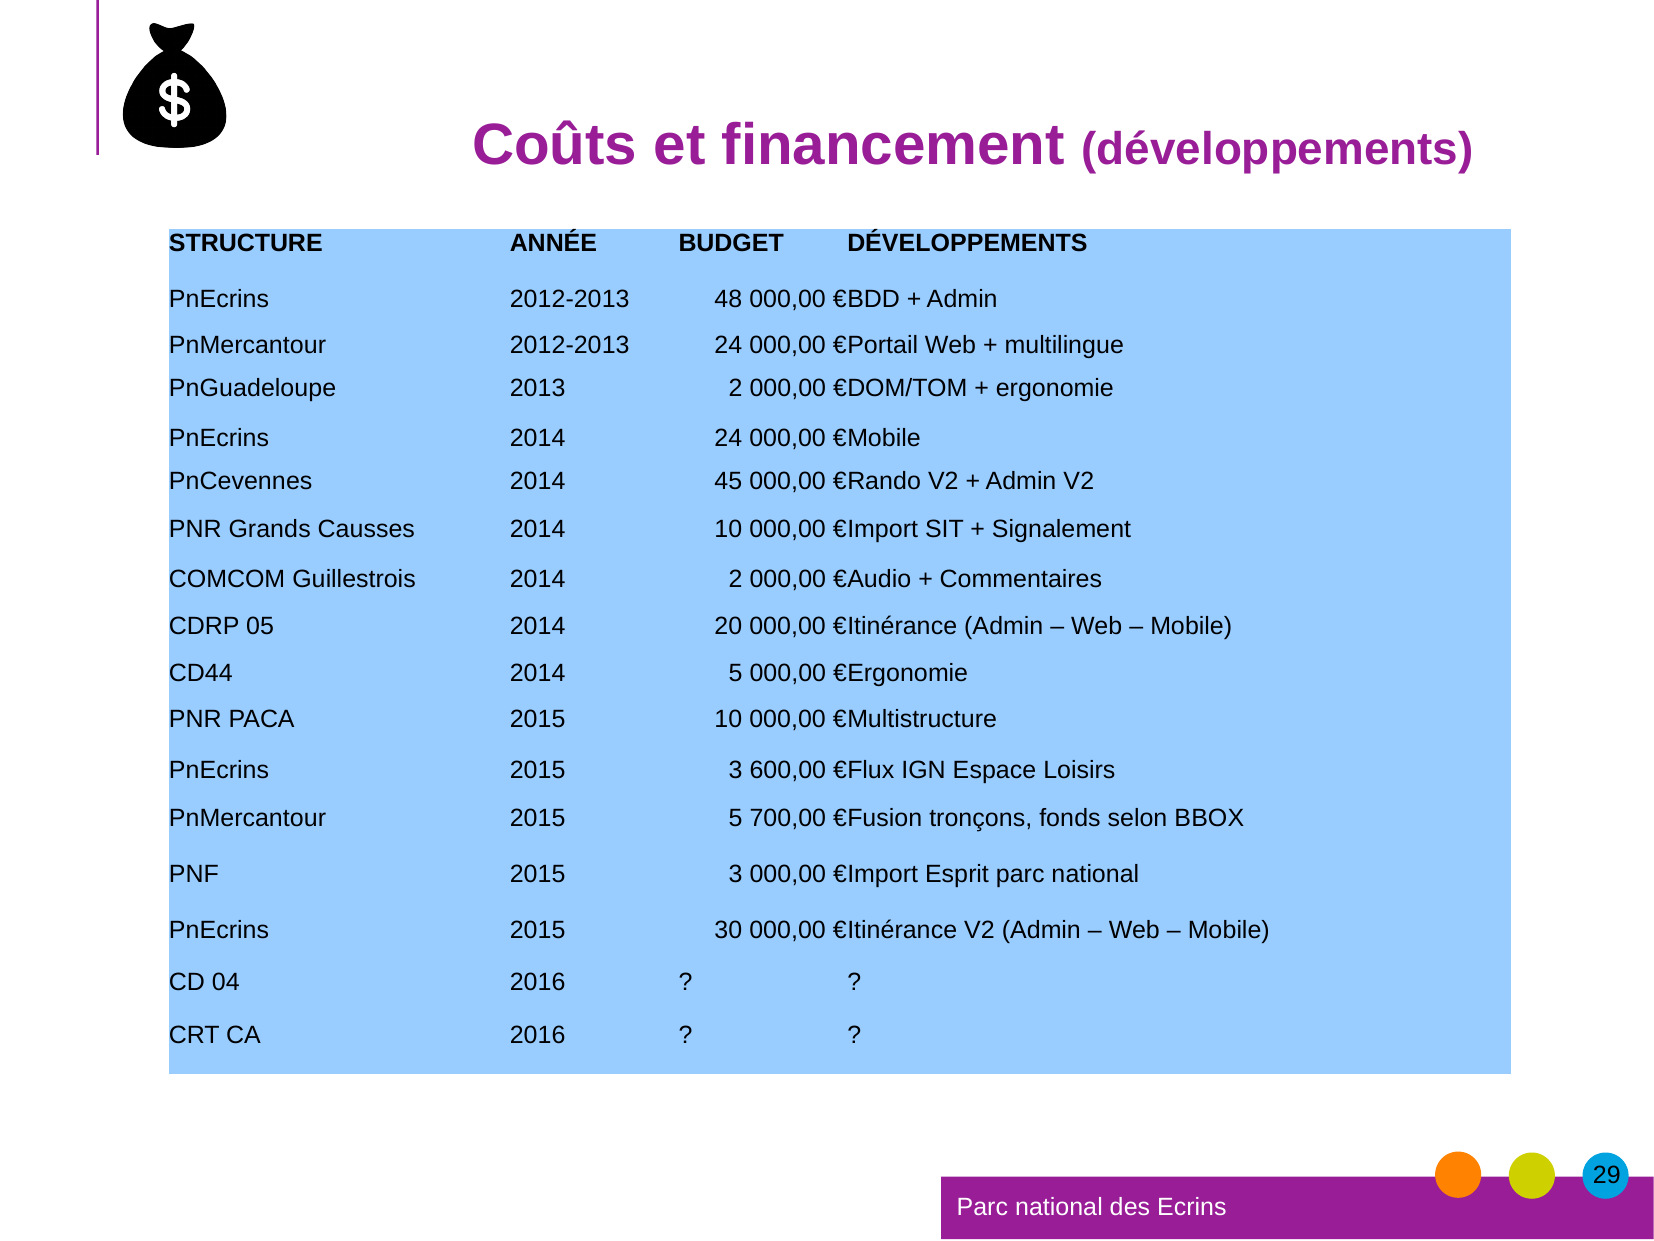

# Coûts et financement (développements)
| STRUCTURE | ANNÉE | BUDGET | DÉVELOPPEMENTS |
| --- | --- | --- | --- |
| PnEcrins | 2012-2013 | 48 000,00 € | BDD + Admin |
| PnMercantour | 2012-2013 | 24 000,00 € | Portail Web + multilingue |
| PnGuadeloupe | 2013 | 2 000,00 € | DOM/TOM + ergonomie |
| PnEcrins | 2014 | 24 000,00 € | Mobile |
| PnCevennes | 2014 | 45 000,00 € | Rando V2 + Admin V2 |
| PNR Grands Causses | 2014 | 10 000,00 € | Import SIT + Signalement |
| COMCOM Guillestrois | 2014 | 2 000,00 € | Audio + Commentaires |
| CDRP 05 | 2014 | 20 000,00 € | Itinérance (Admin – Web – Mobile) |
| CD44 | 2014 | 5 000,00 € | Ergonomie |
| PNR PACA | 2015 | 10 000,00 € | Multistructure |
| PnEcrins | 2015 | 3 600,00 € | Flux IGN Espace Loisirs |
| PnMercantour | 2015 | 5 700,00 € | Fusion tronçons, fonds selon BBOX |
| PNF | 2015 | 3 000,00 € | Import Esprit parc national |
| PnEcrins | 2015 | 30 000,00 € | Itinérance V2 (Admin – Web – Mobile) |
| CD 04 | 2016 | ? | ? |
| CRT CA | 2016 | ? | ? |